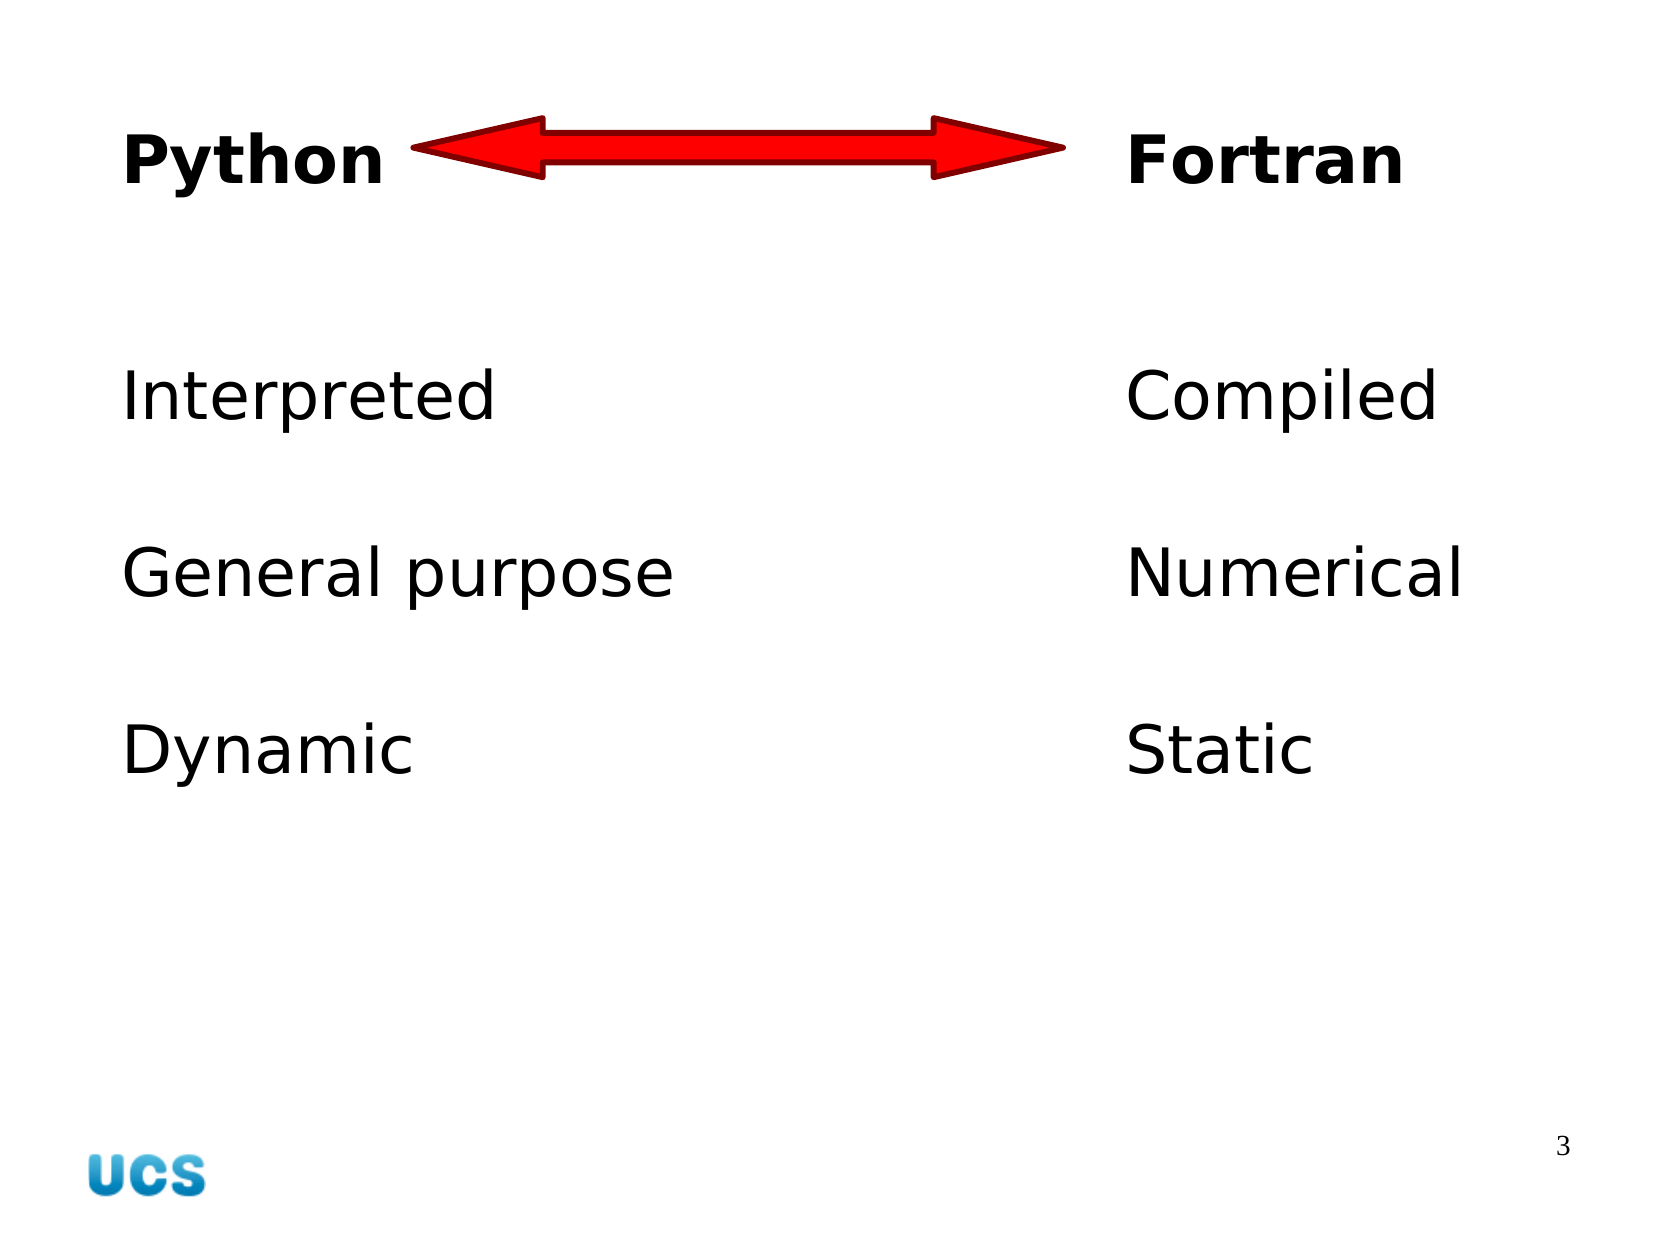

Python
Fortran
Interpreted
Compiled
General purpose
Numerical
Dynamic
Static
3